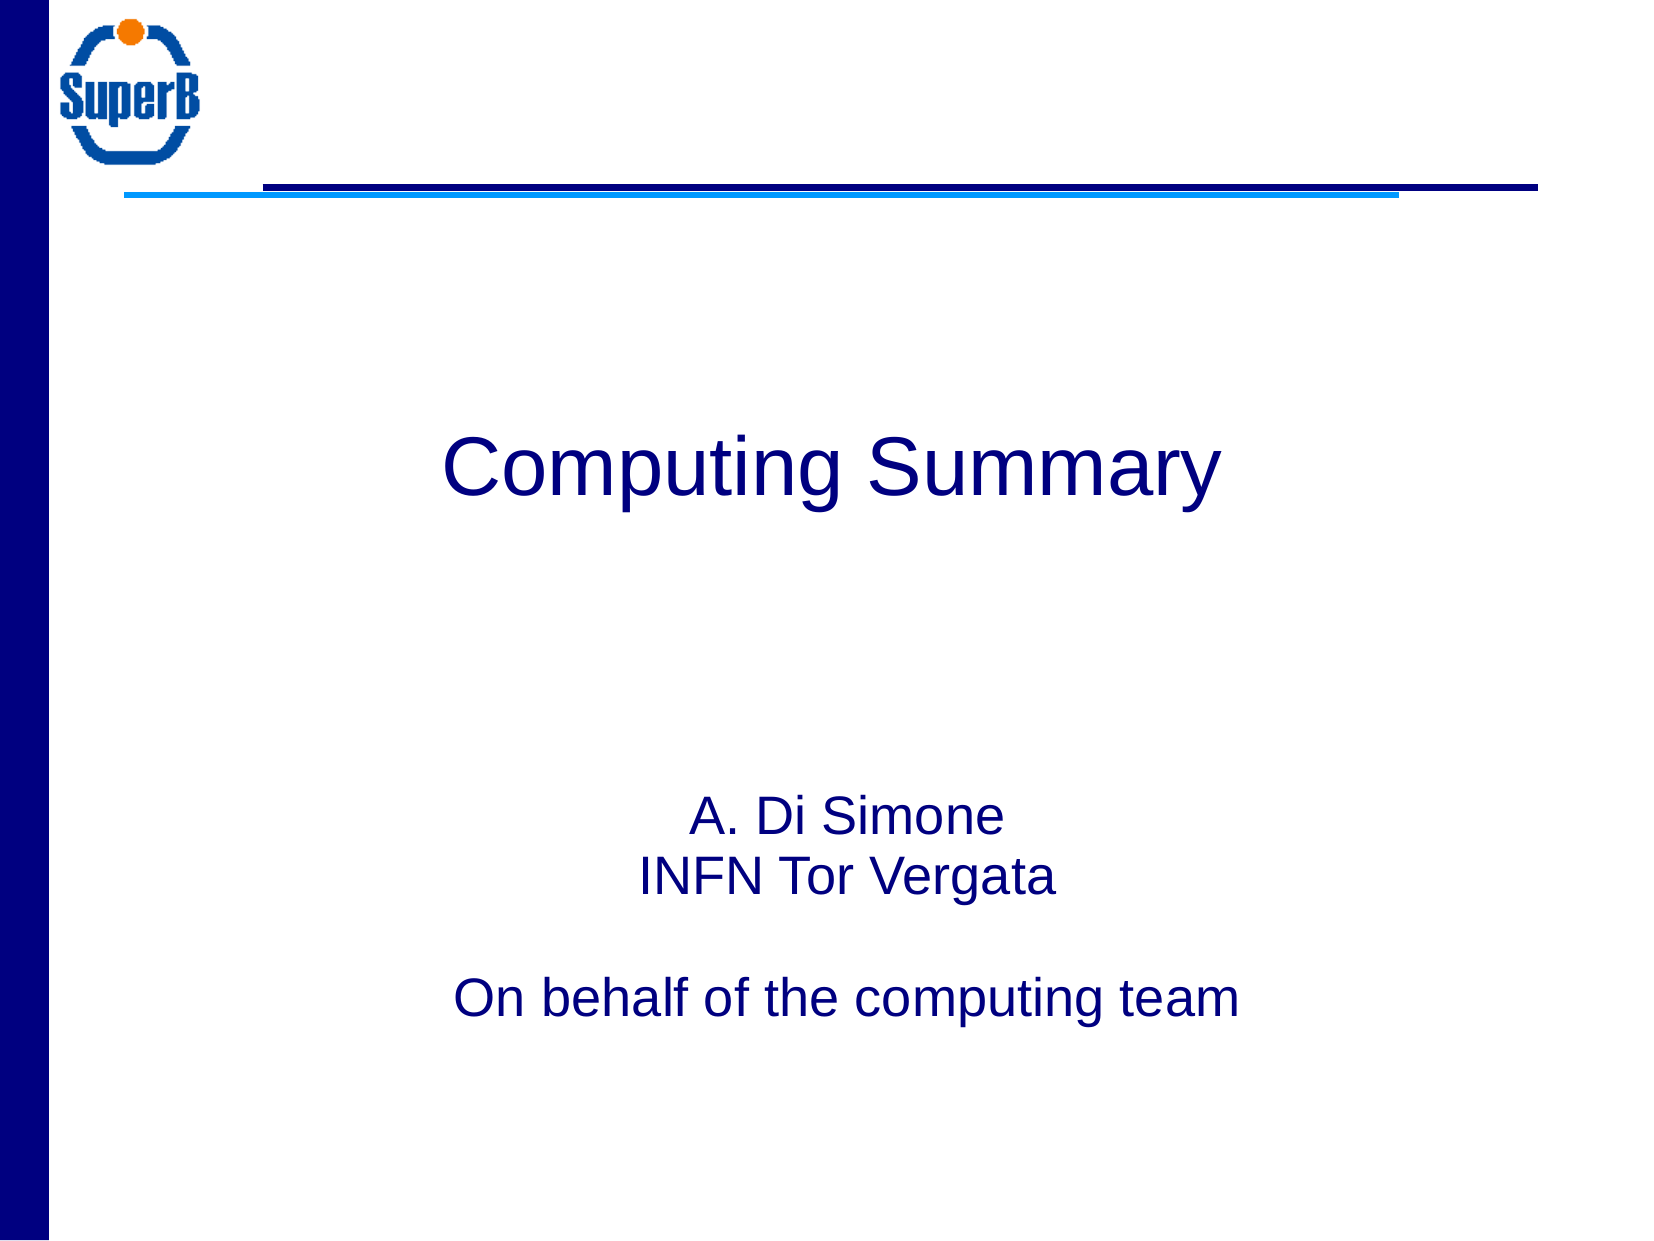

Computing Summary
A. Di Simone
INFN Tor Vergata
On behalf of the computing team